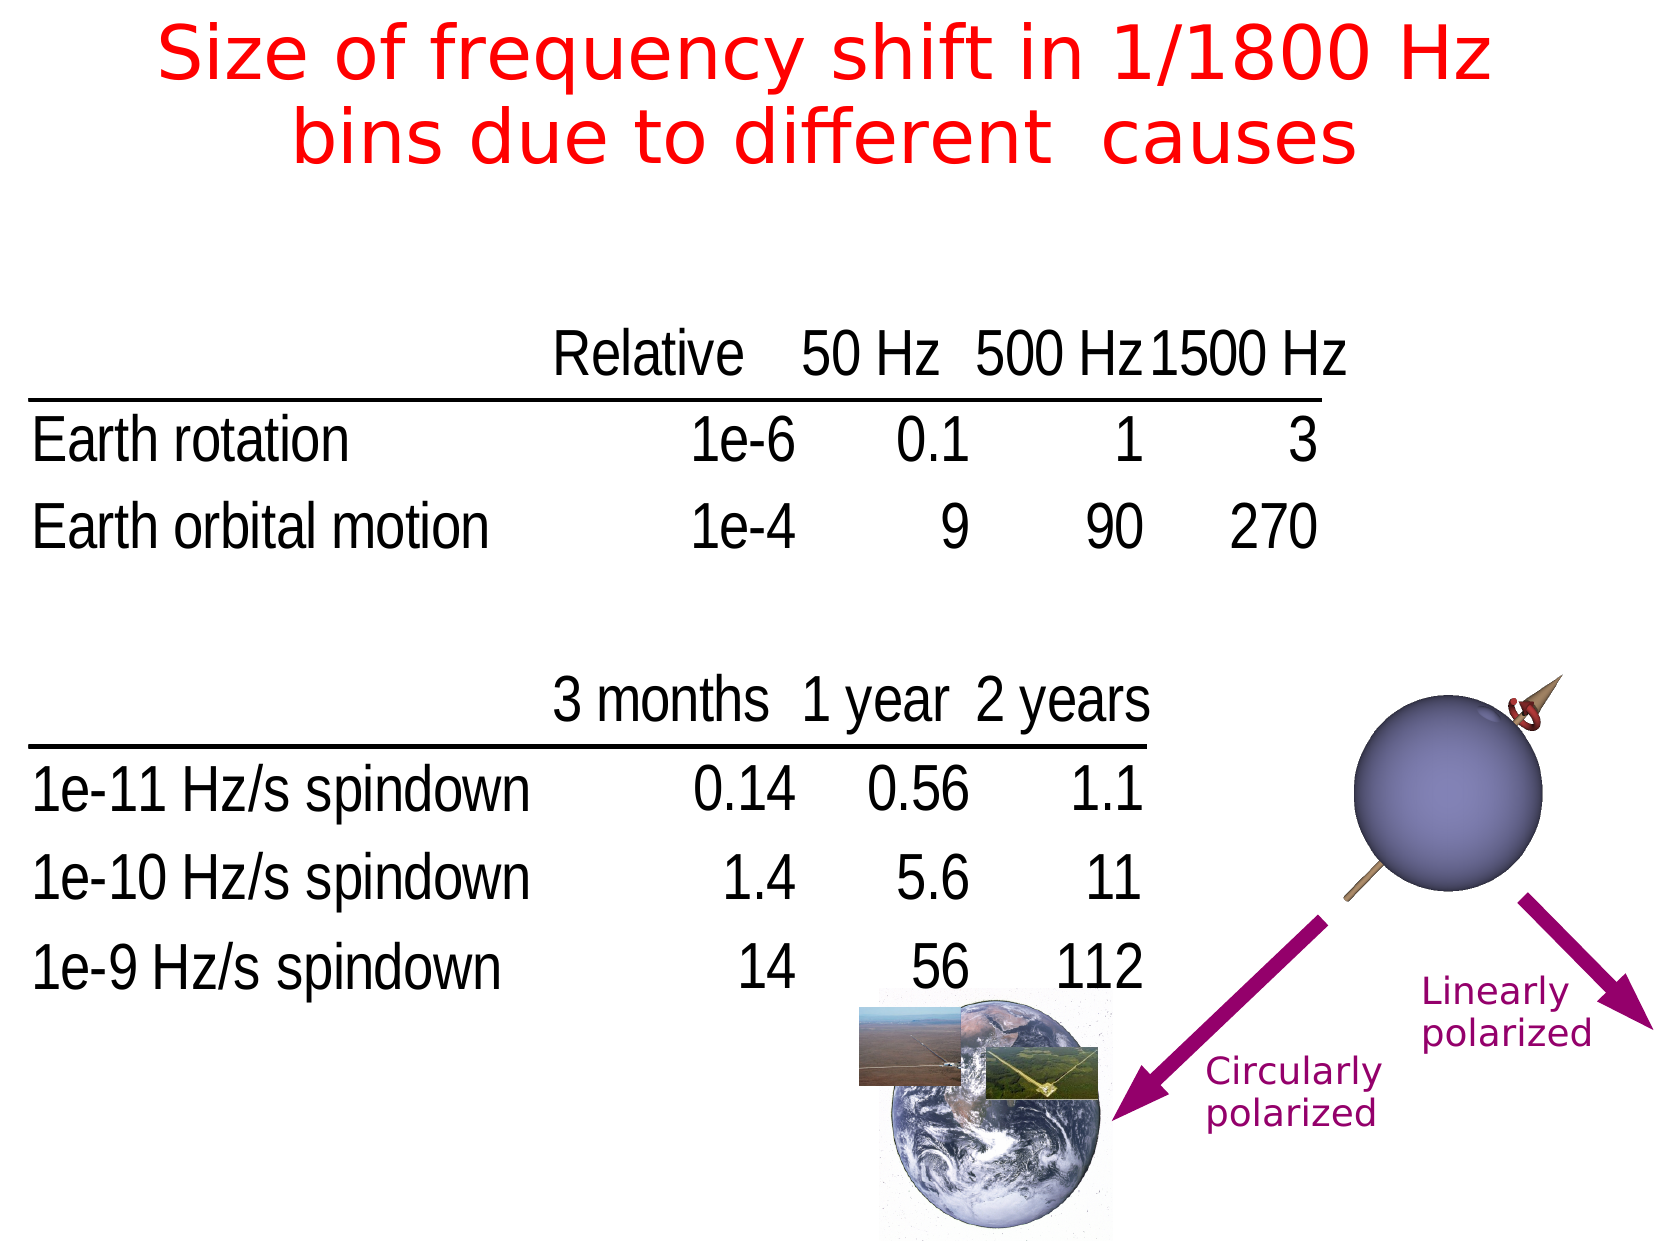

# Size of frequency shift in 1/1800 Hz bins due to different causes
Linearly polarized
Circularly polarized